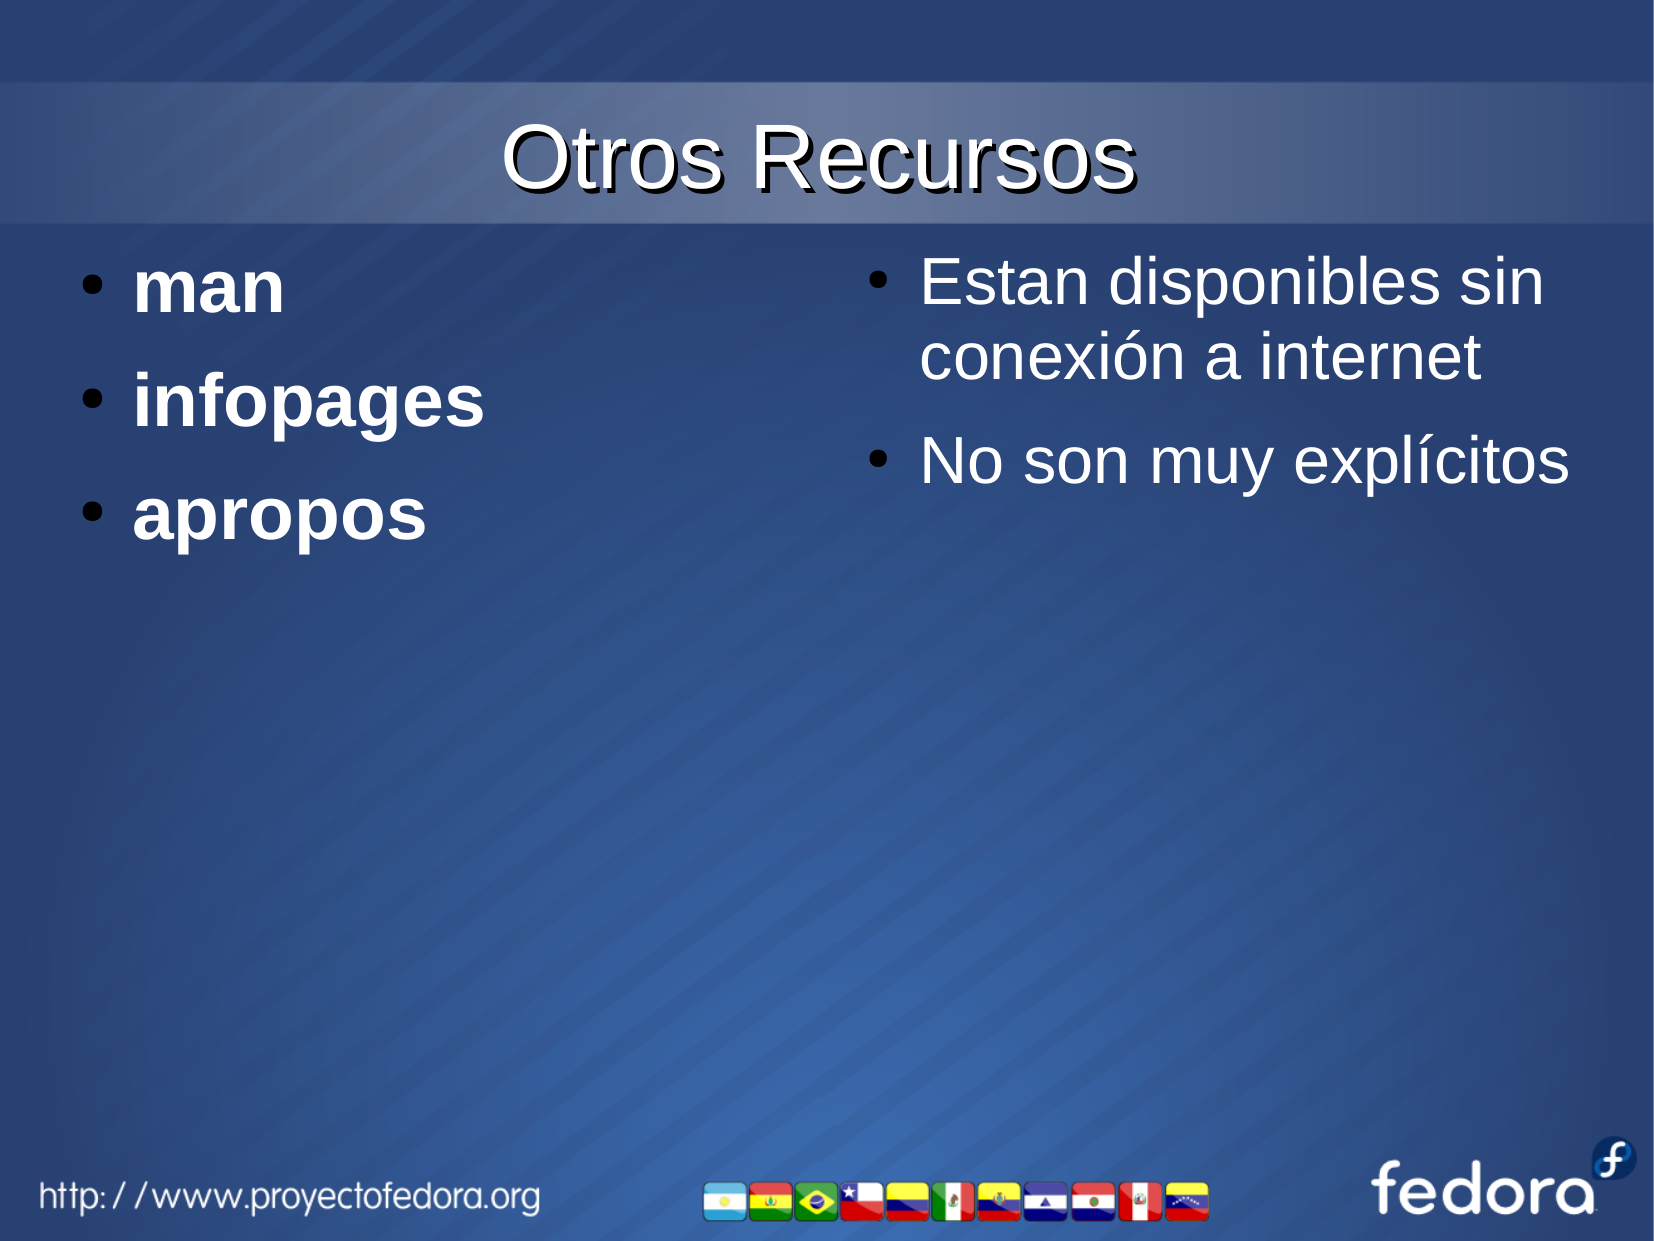

# Otros Recursos
Estan disponibles sin conexión a internet
No son muy explícitos
man
infopages
apropos